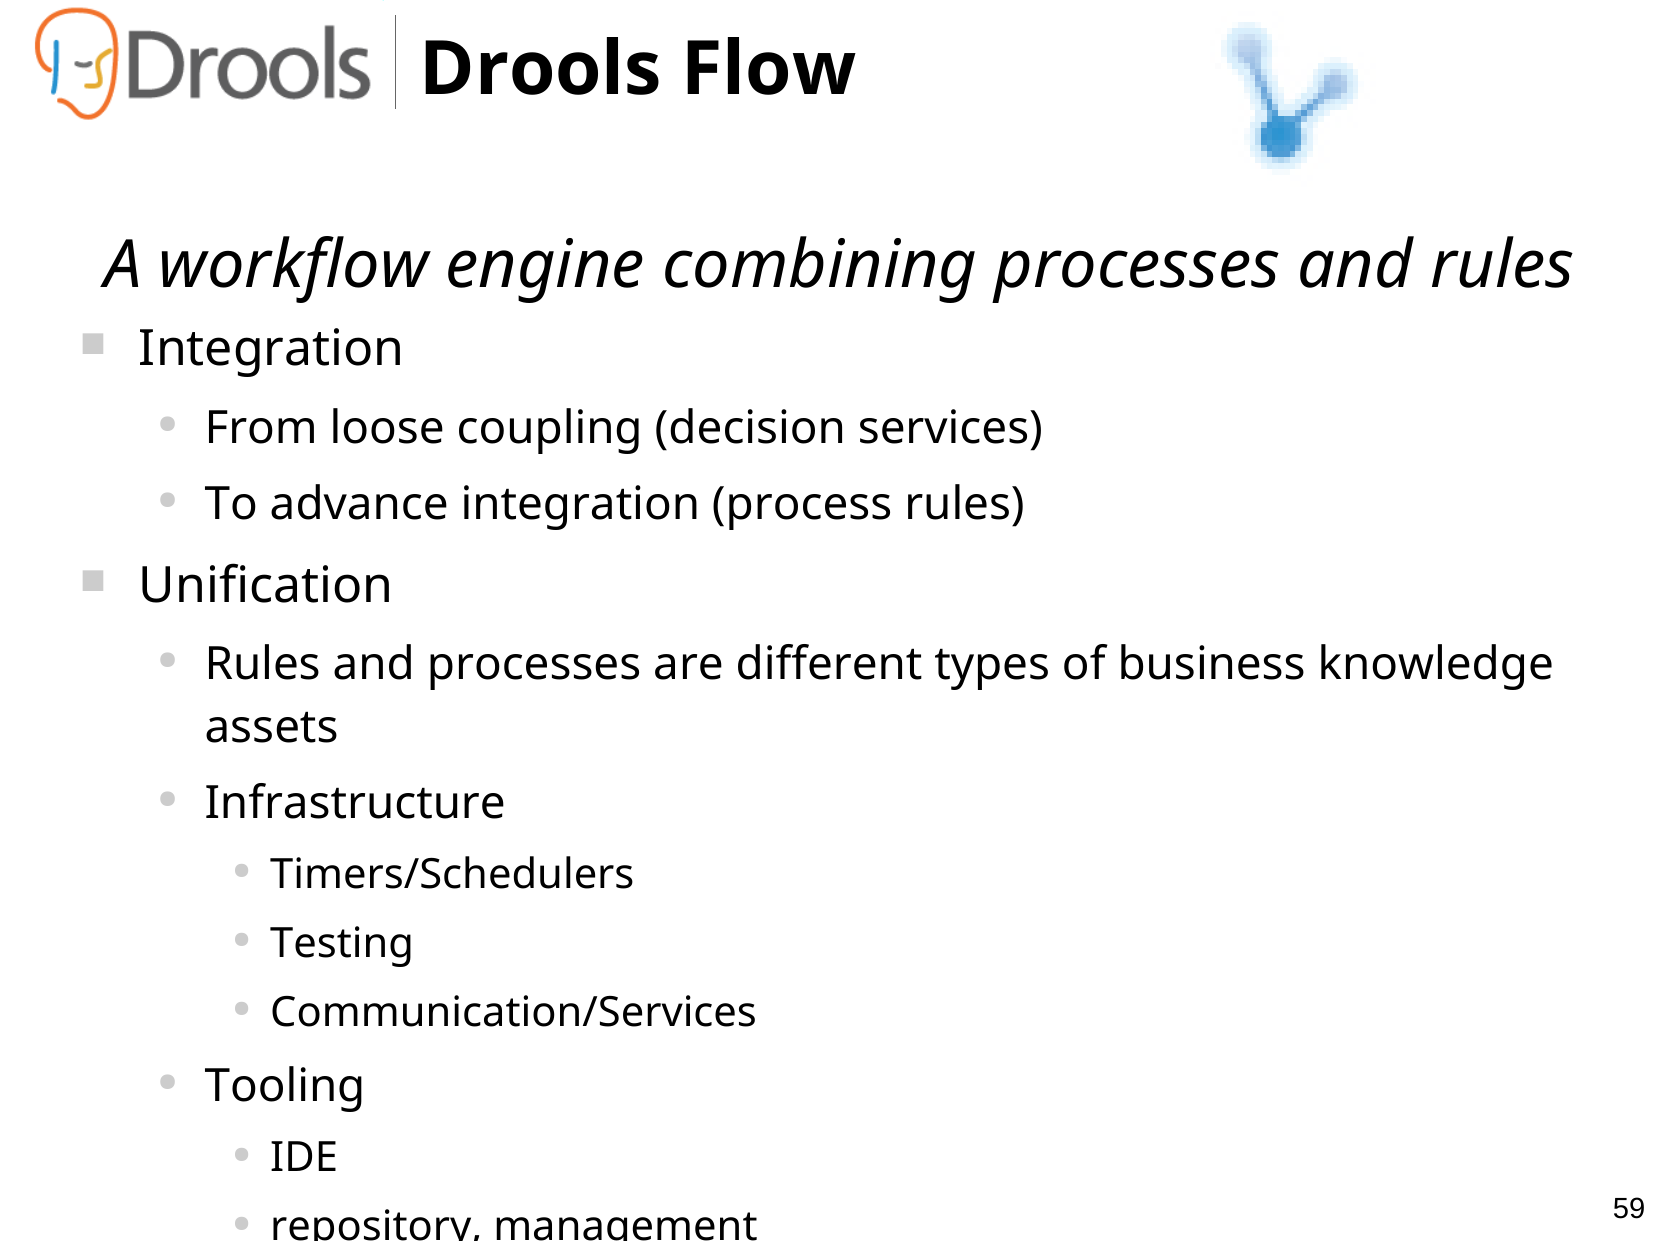

# Drools Flow
Integration
From loose coupling (decision services)
To advance integration (process rules)
Unification
Rules and processes are different types of business knowledge assets
Infrastructure
Timers/Schedulers
Testing
Communication/Services
Tooling
IDE
repository, management
Auditing
A workflow engine combining processes and rules